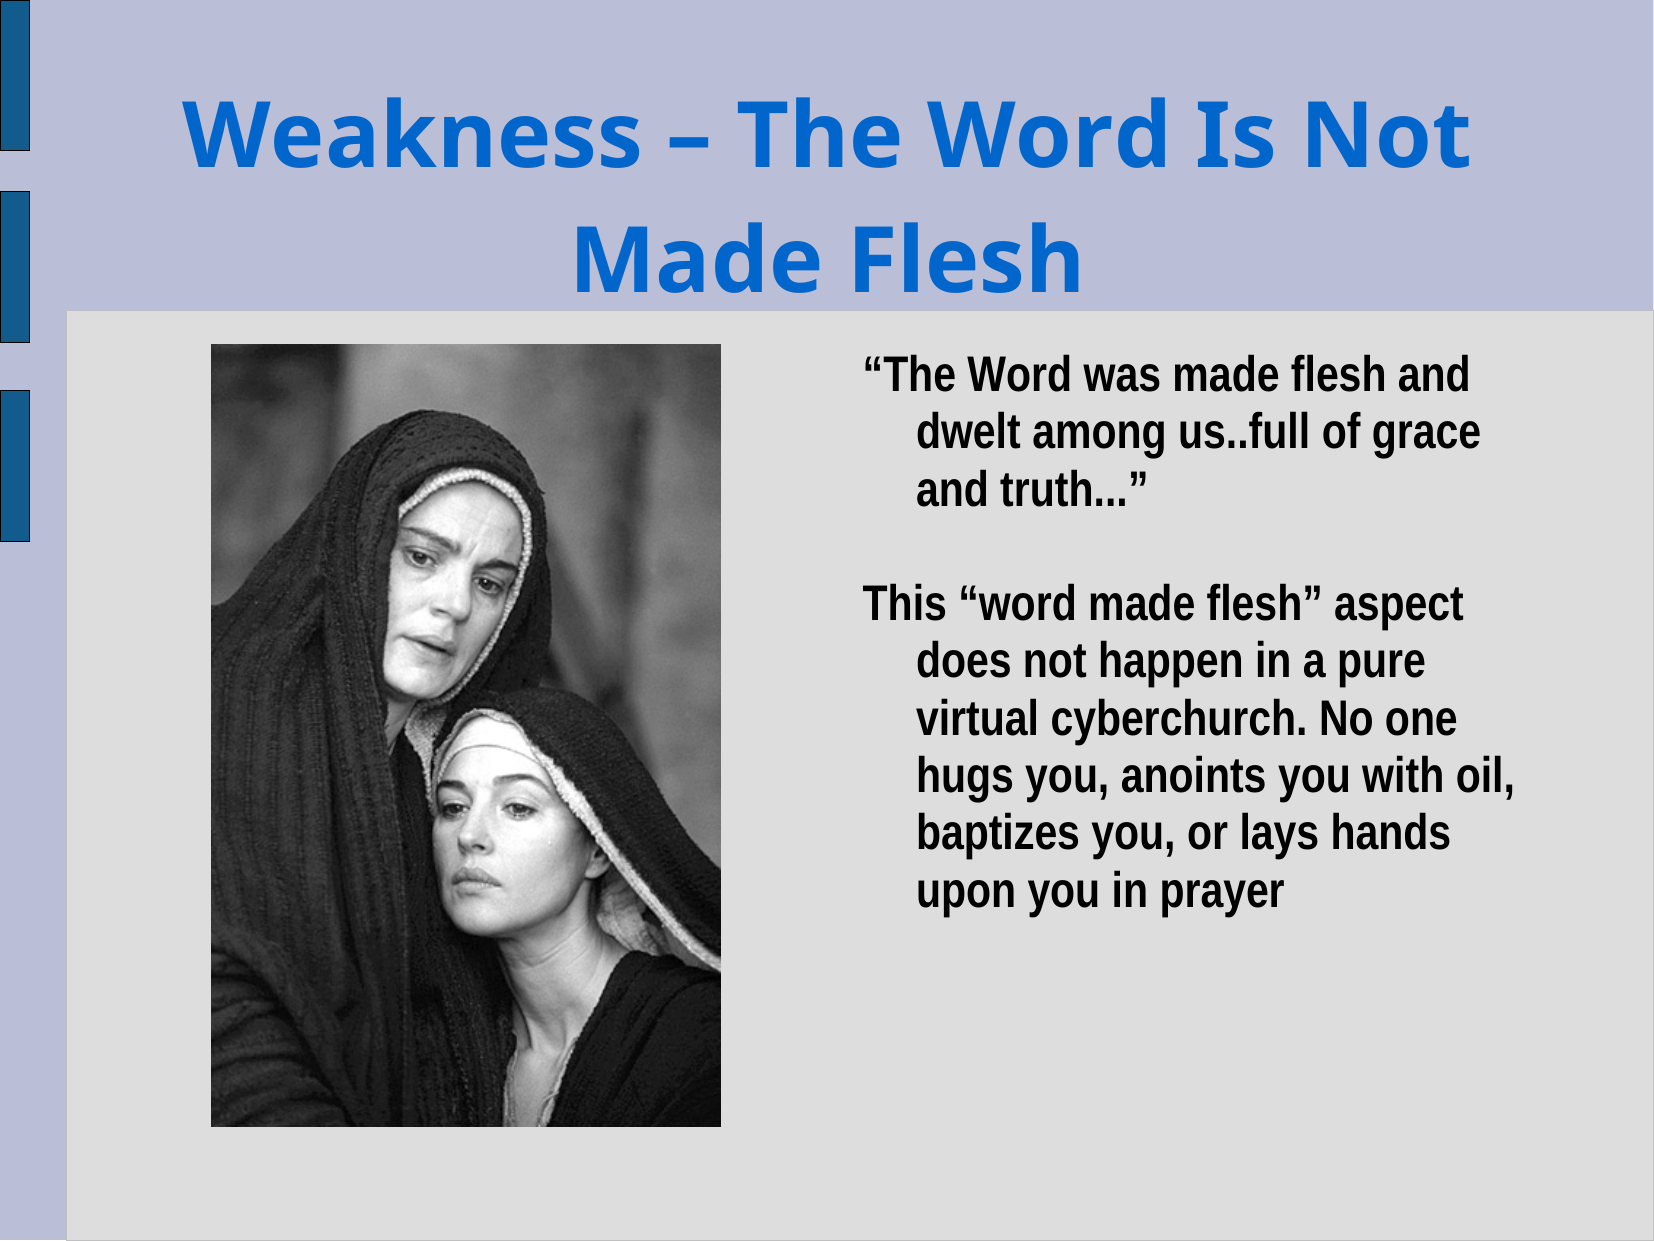

# Weakness – The Word Is Not Made Flesh
“The Word was made flesh and dwelt among us..full of grace and truth...”
This “word made flesh” aspect does not happen in a pure virtual cyberchurch. No one hugs you, anoints you with oil, baptizes you, or lays hands upon you in prayer